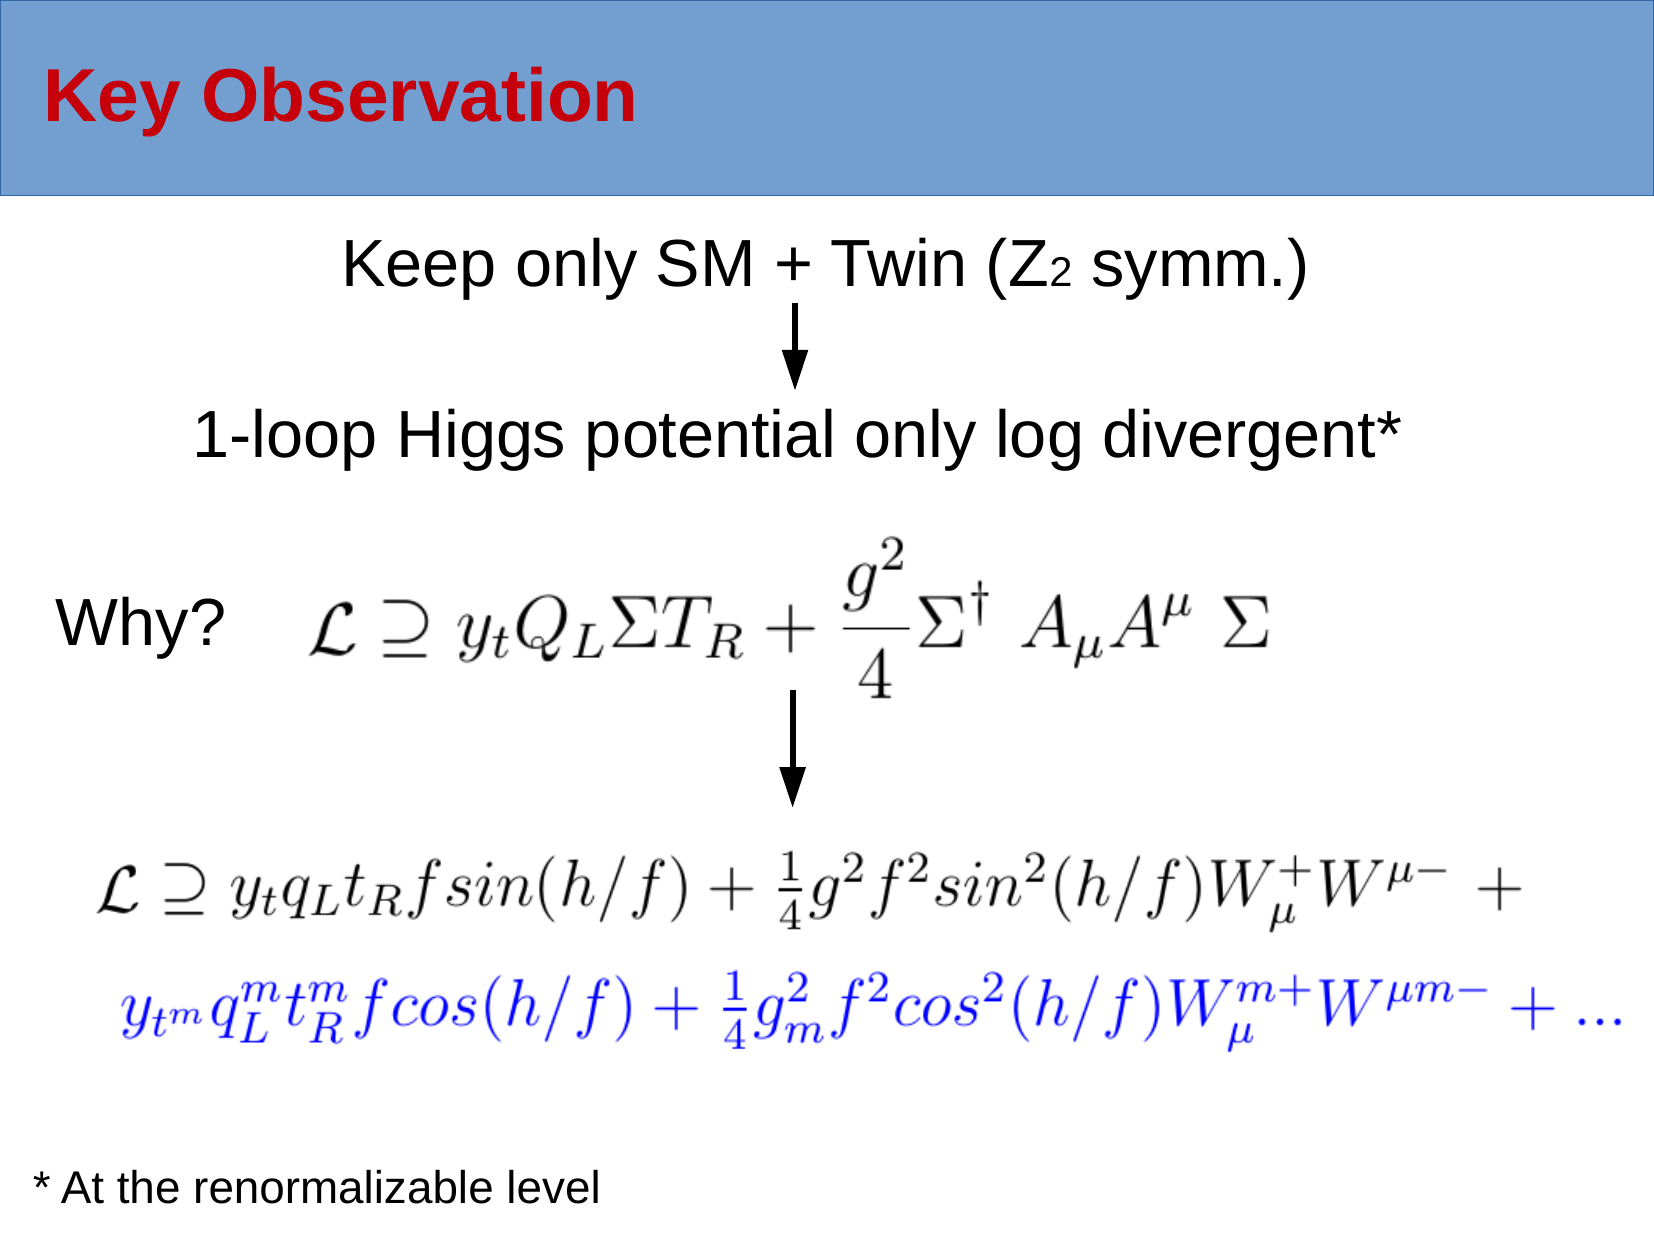

# Key Observation
Keep only SM + Twin (Z2 symm.)
1-loop Higgs potential only log divergent*
Why?
* At the renormalizable level